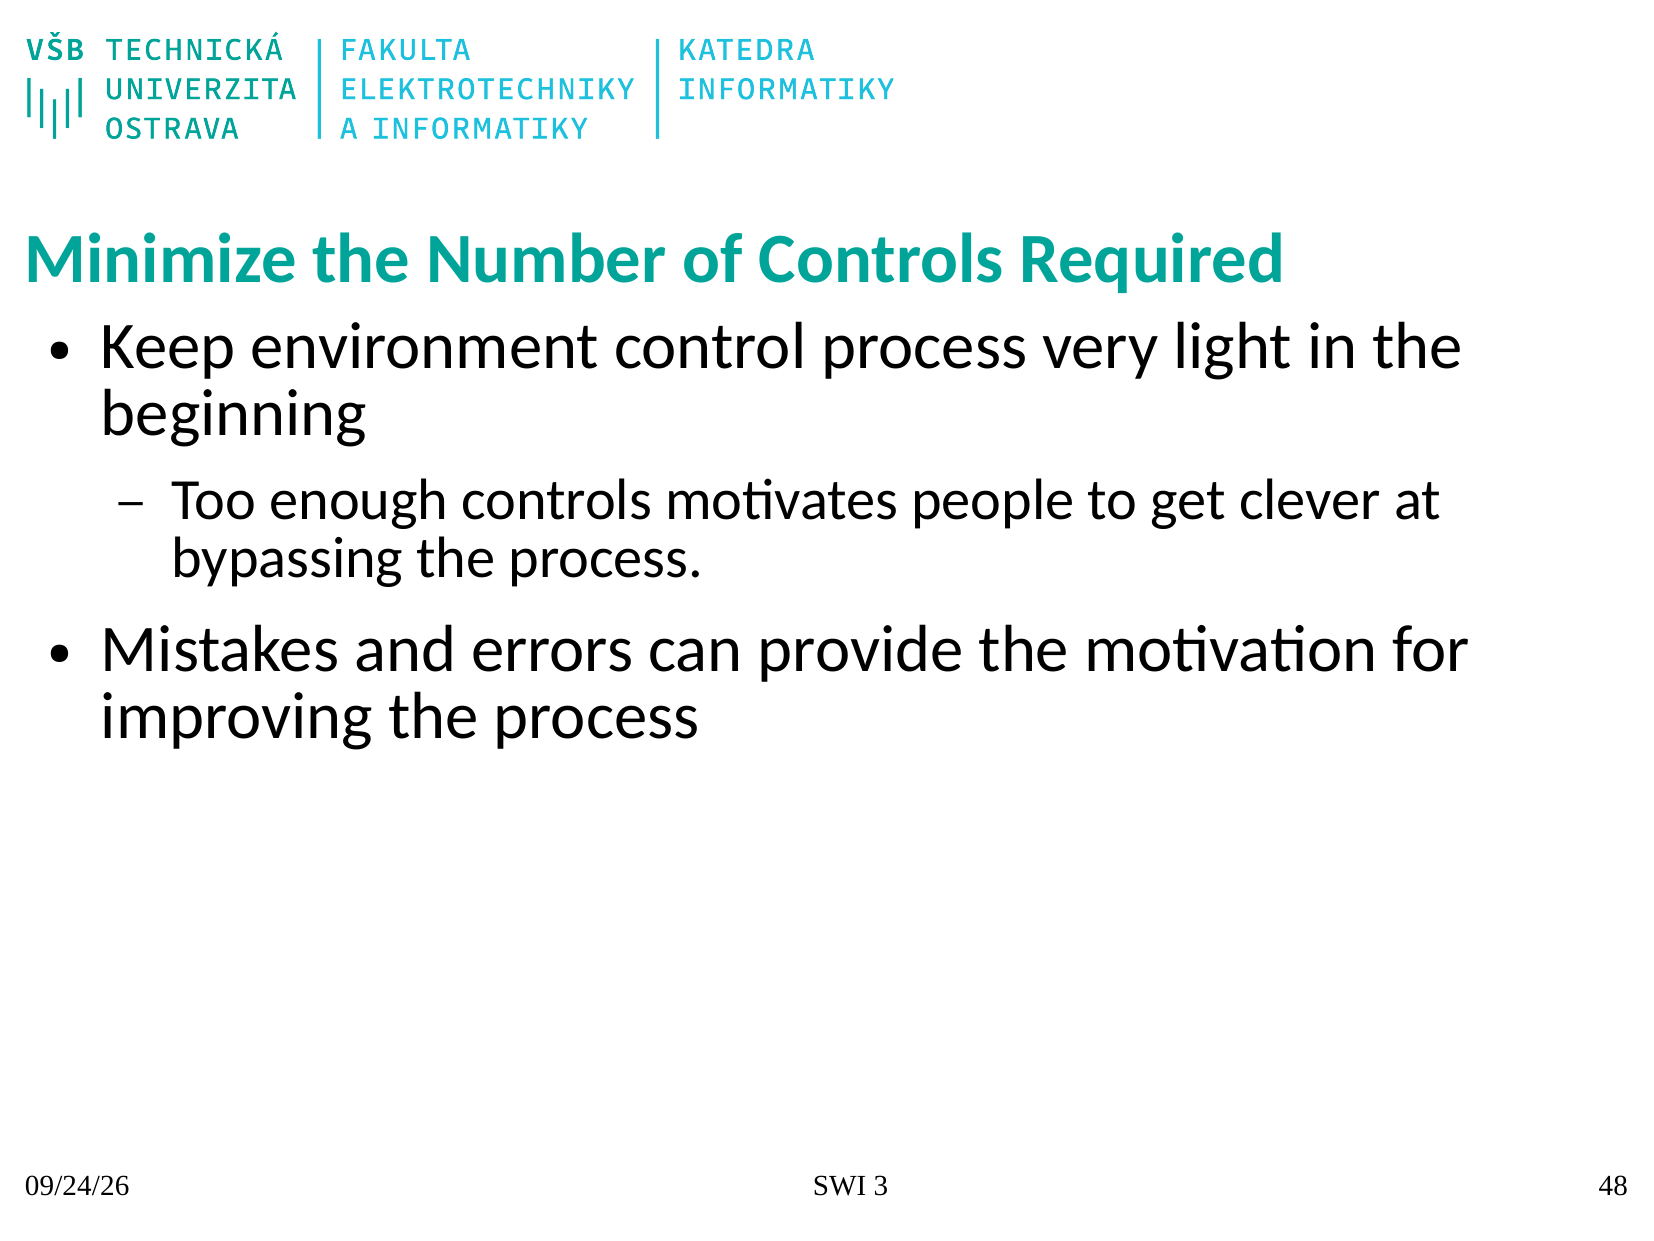

# Minimize the Number of Controls Required
Keep environment control process very light in the beginning
Too enough controls motivates people to get clever at bypassing the process.
Mistakes and errors can provide the motivation for improving the process
SWI 3
48